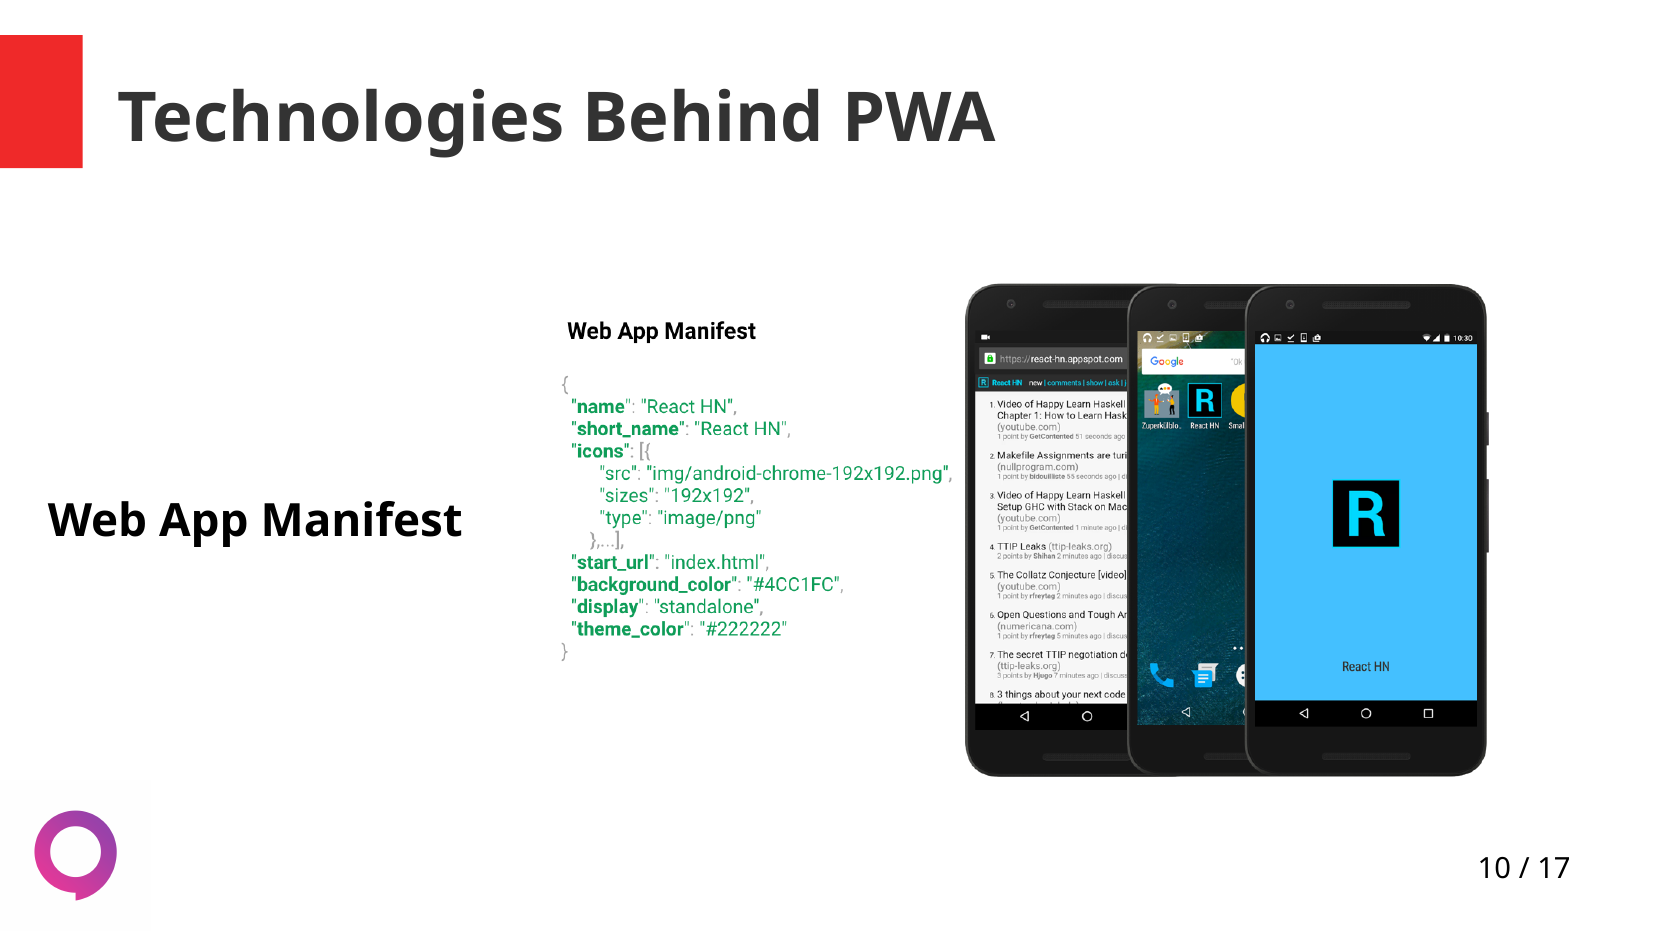

# Technologies Behind PWA
Web App Manifest
10